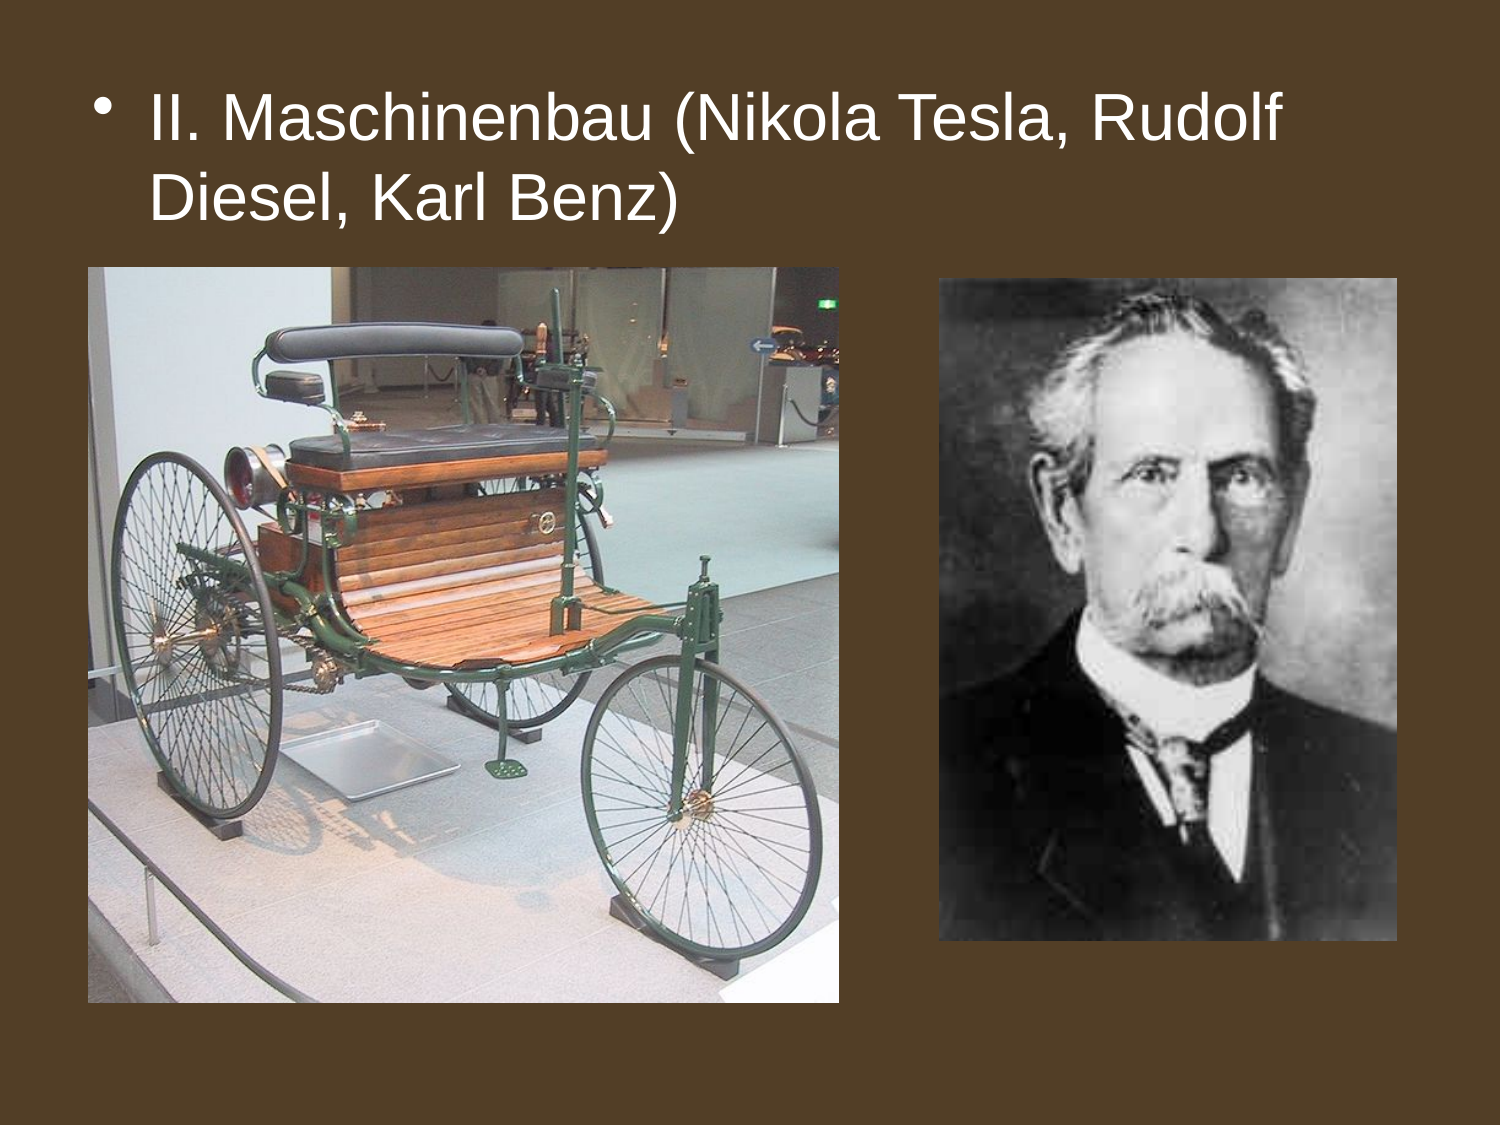

# II. Maschinenbau (Nikola Tesla, Rudolf Diesel, Karl Benz)